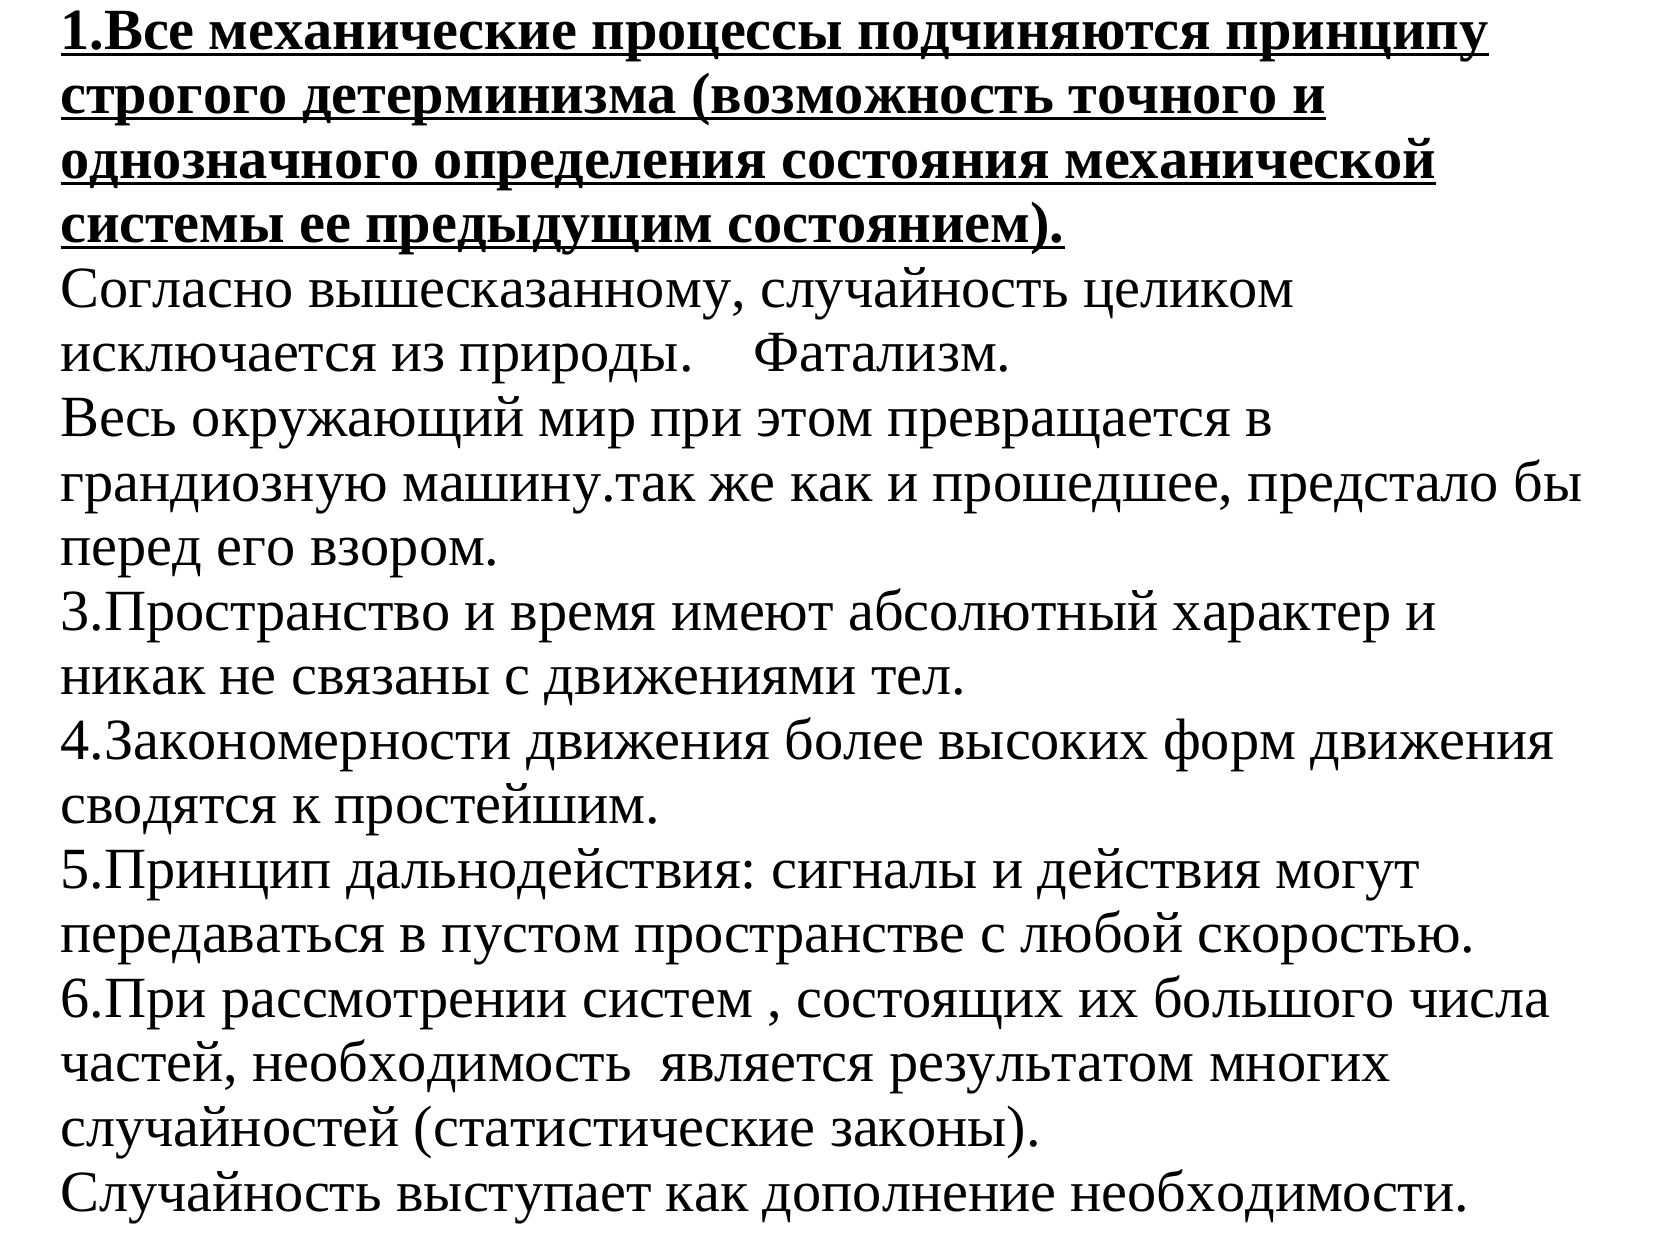

# 1.Все механические процессы подчиняются принципу строгого детерминизма (возможность точного и однозначного определения состояния механической системы ее предыдущим состоянием).
Согласно вышесказанному, случайность целиком исключается из природы. Фатализм.
Весь окружающий мир при этом превращается в грандиозную машину.так же как и прошедшее, предстало бы перед его взором.
3.Пространство и время имеют абсолютный характер и никак не связаны с движениями тел.
4.Закономерности движения более высоких форм движения сводятся к простейшим.
5.Принцип дальнодействия: сигналы и действия могут передаваться в пустом пространстве с любой скоростью.
6.При рассмотрении систем , состоящих их большого числа частей, необходимость является результатом многих случайностей (статистические законы).
Случайность выступает как дополнение необходимости.